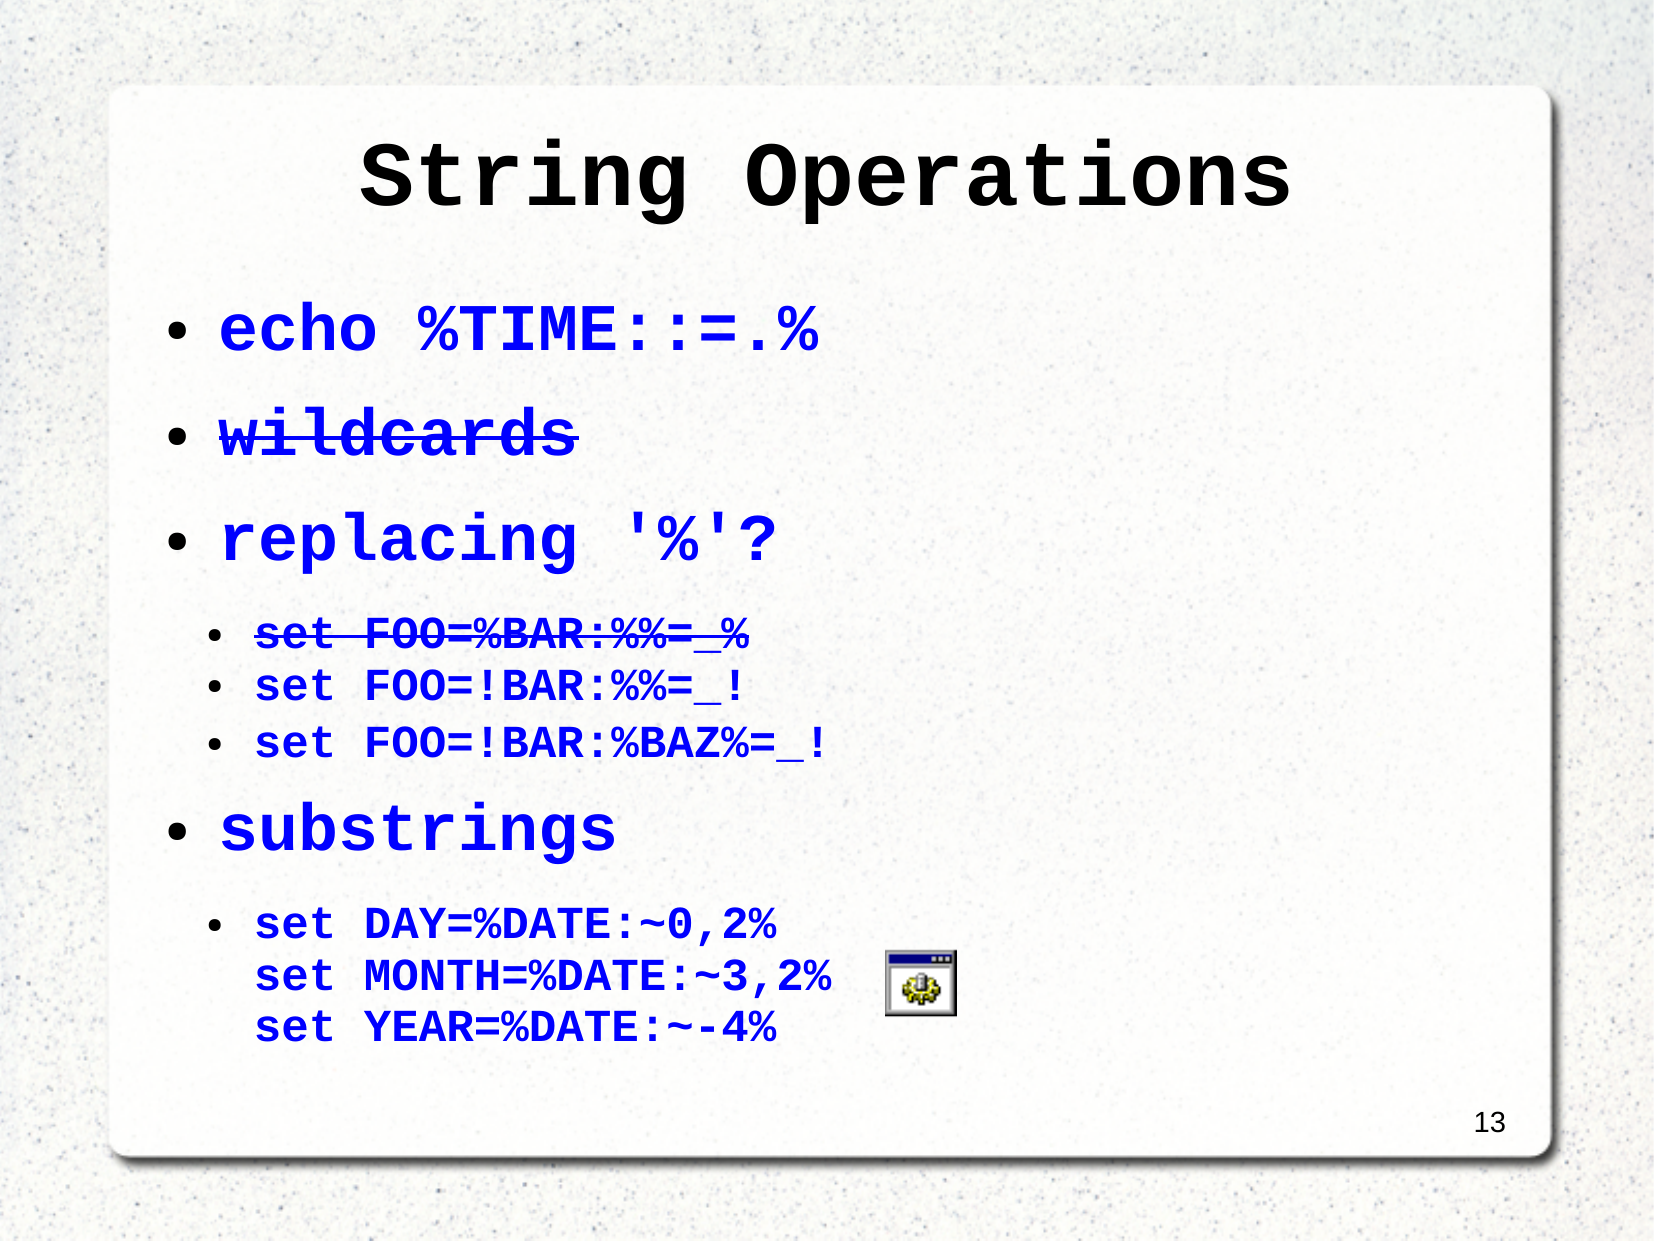

# String Operations
echo %TIME::=.%
wildcards
replacing '%'?
set FOO=%BAR:%%=_%
set FOO=!BAR:%%=_!
set FOO=!BAR:%BAZ%=_!
substrings
set DAY=%DATE:~0,2%
set MONTH=%DATE:~3,2%
set YEAR=%DATE:~-4%
13